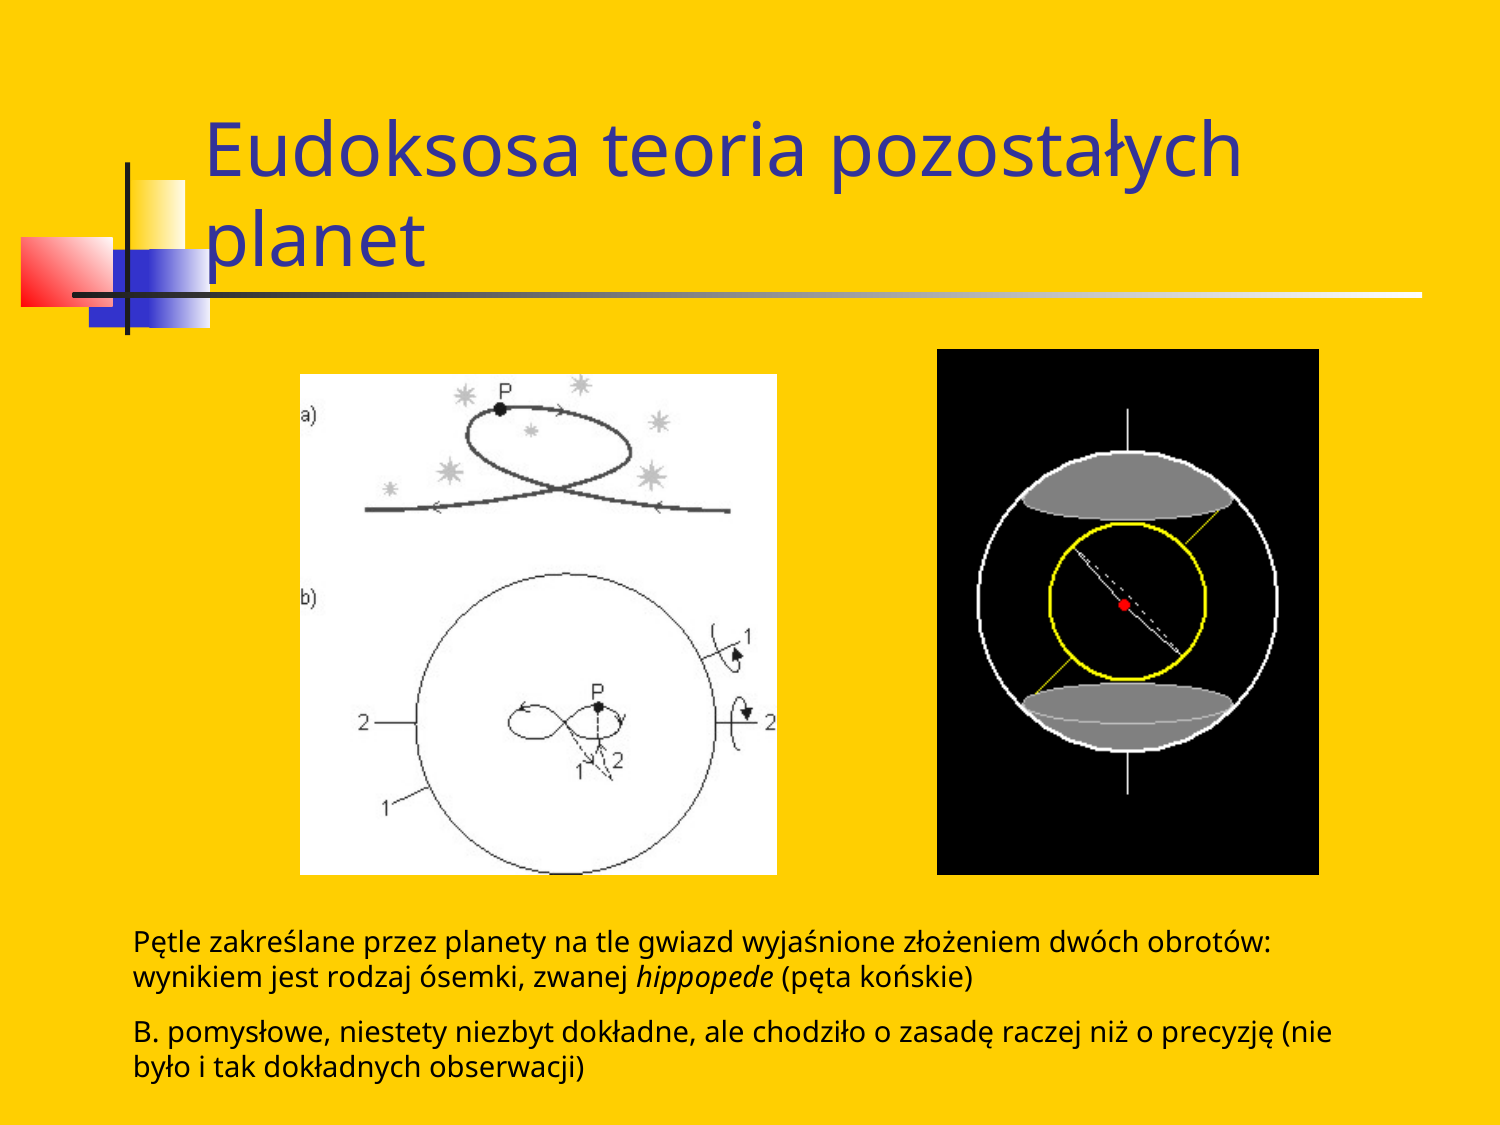

# Eudoksosa teoria pozostałych planet
Pętle zakreślane przez planety na tle gwiazd wyjaśnione złożeniem dwóch obrotów: wynikiem jest rodzaj ósemki, zwanej hippopede (pęta końskie)
B. pomysłowe, niestety niezbyt dokładne, ale chodziło o zasadę raczej niż o precyzję (nie było i tak dokładnych obserwacji)